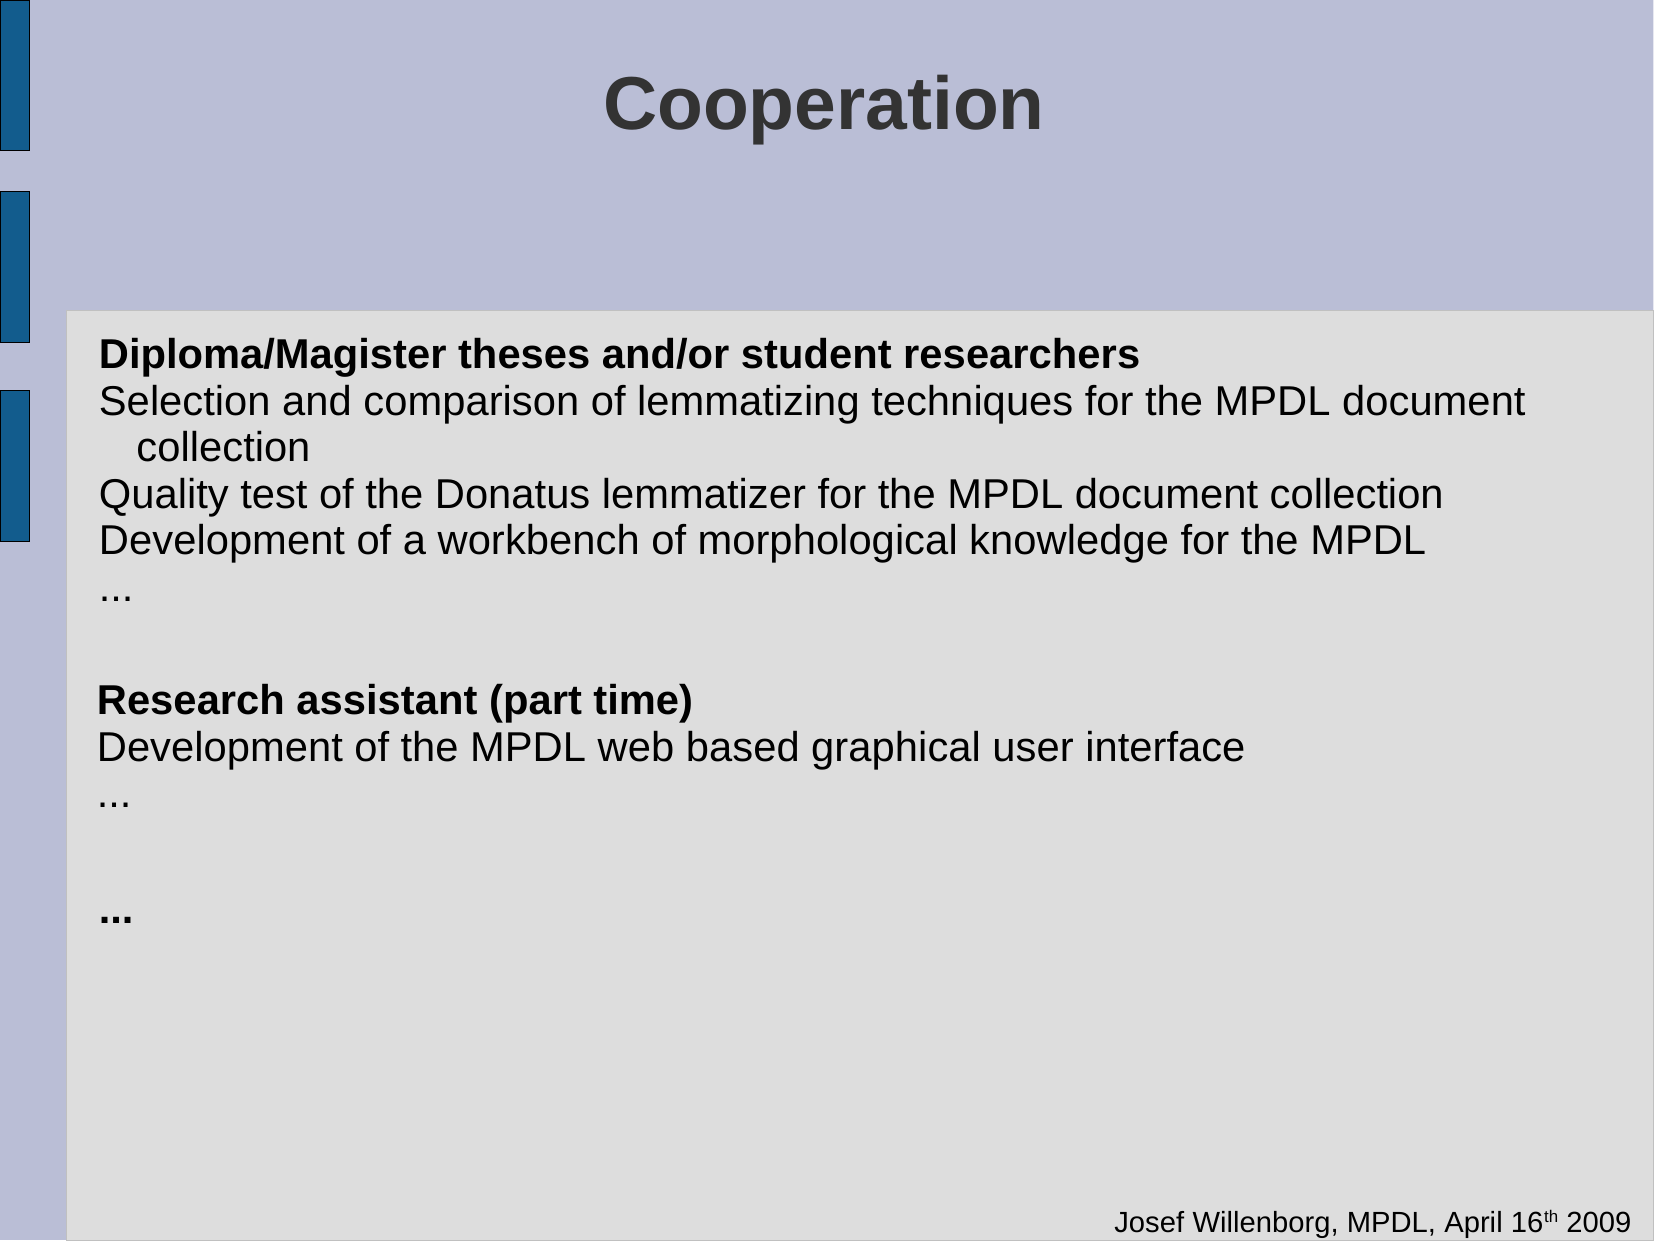

# Cooperation
Diploma/Magister theses and/or student researchers
Selection and comparison of lemmatizing techniques for the MPDL document collection
Quality test of the Donatus lemmatizer for the MPDL document collection
Development of a workbench of morphological knowledge for the MPDL
...
Research assistant (part time)
Development of the MPDL web based graphical user interface
...
...